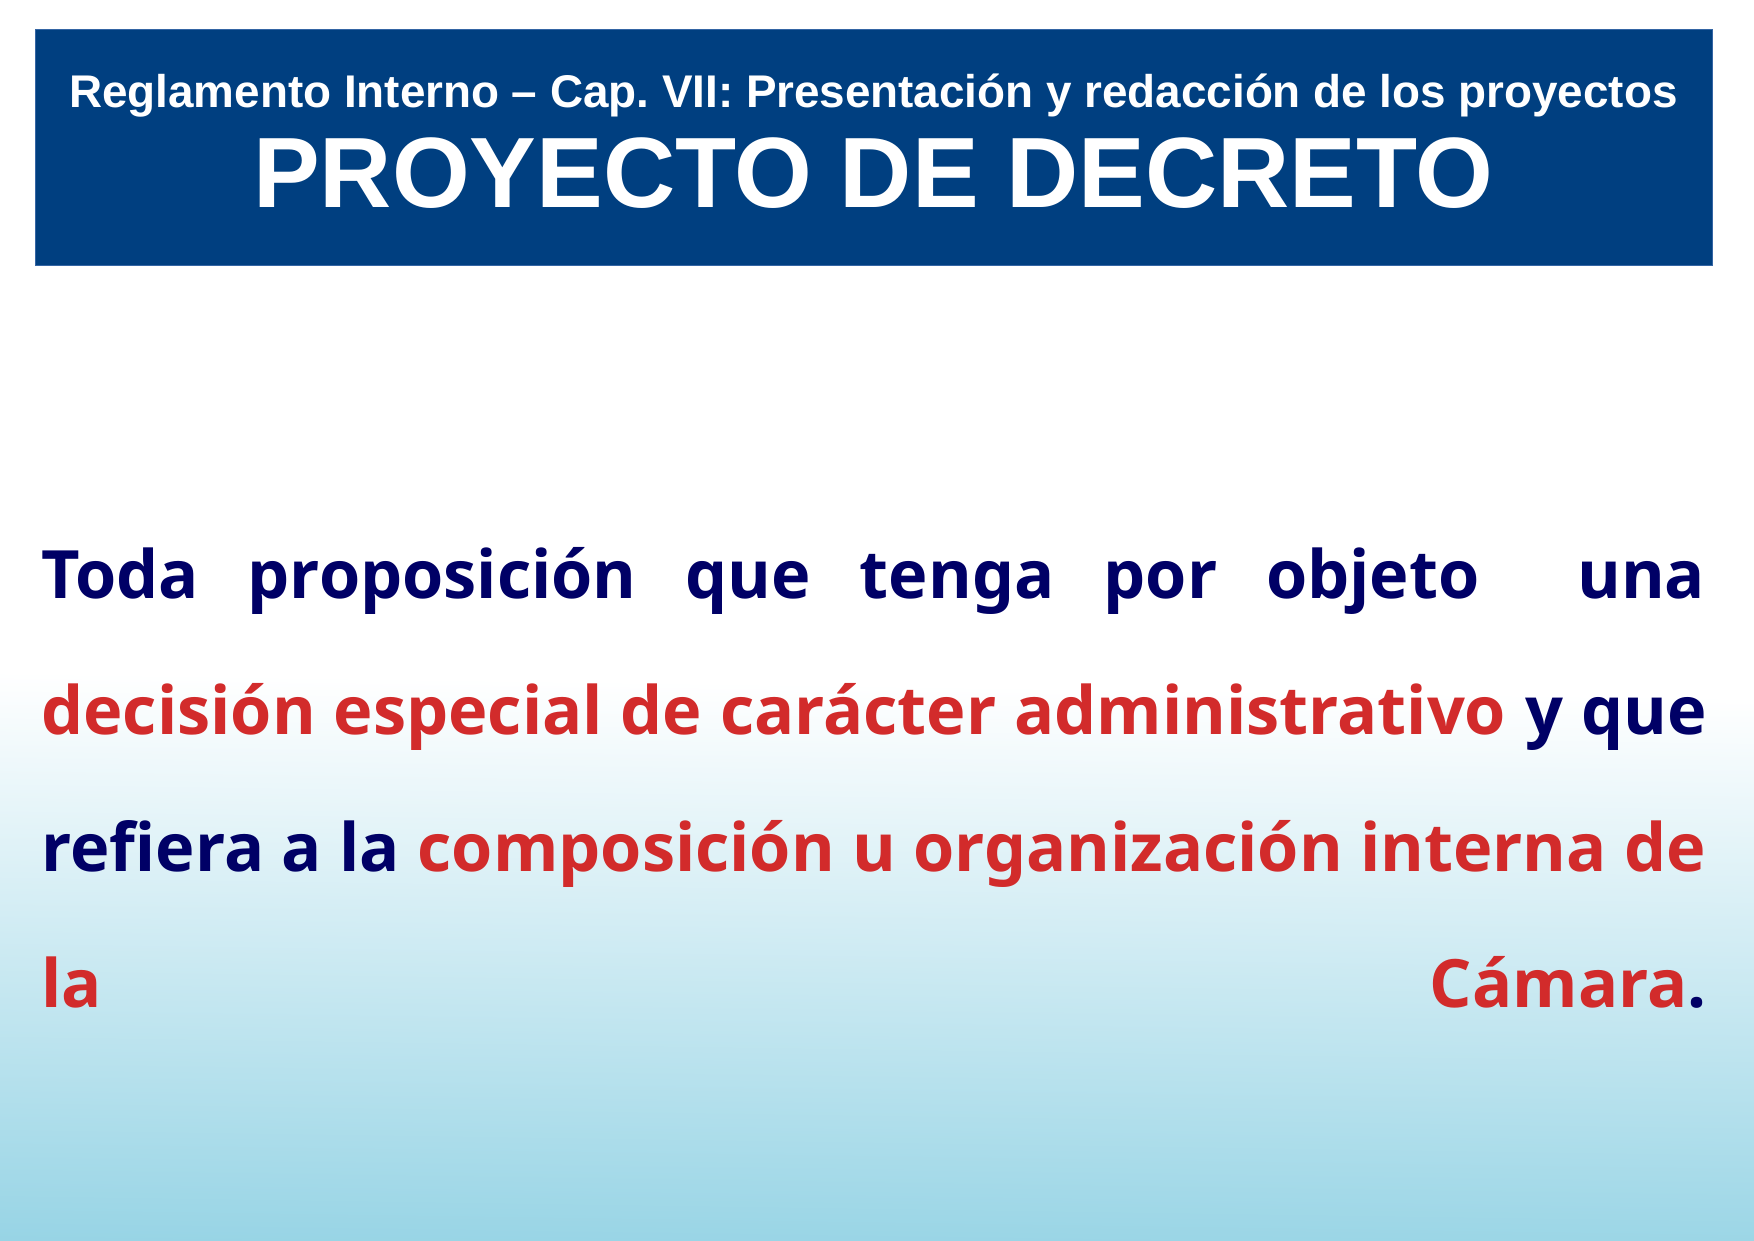

Reglamento Interno – Cap. VII: Presentación y redacción de los proyectos
PROYECTO DE DECRETO
# Toda proposición que tenga por objeto una decisión especial de carácter administrativo y que refiera a la composición u organización interna de la Cámara.